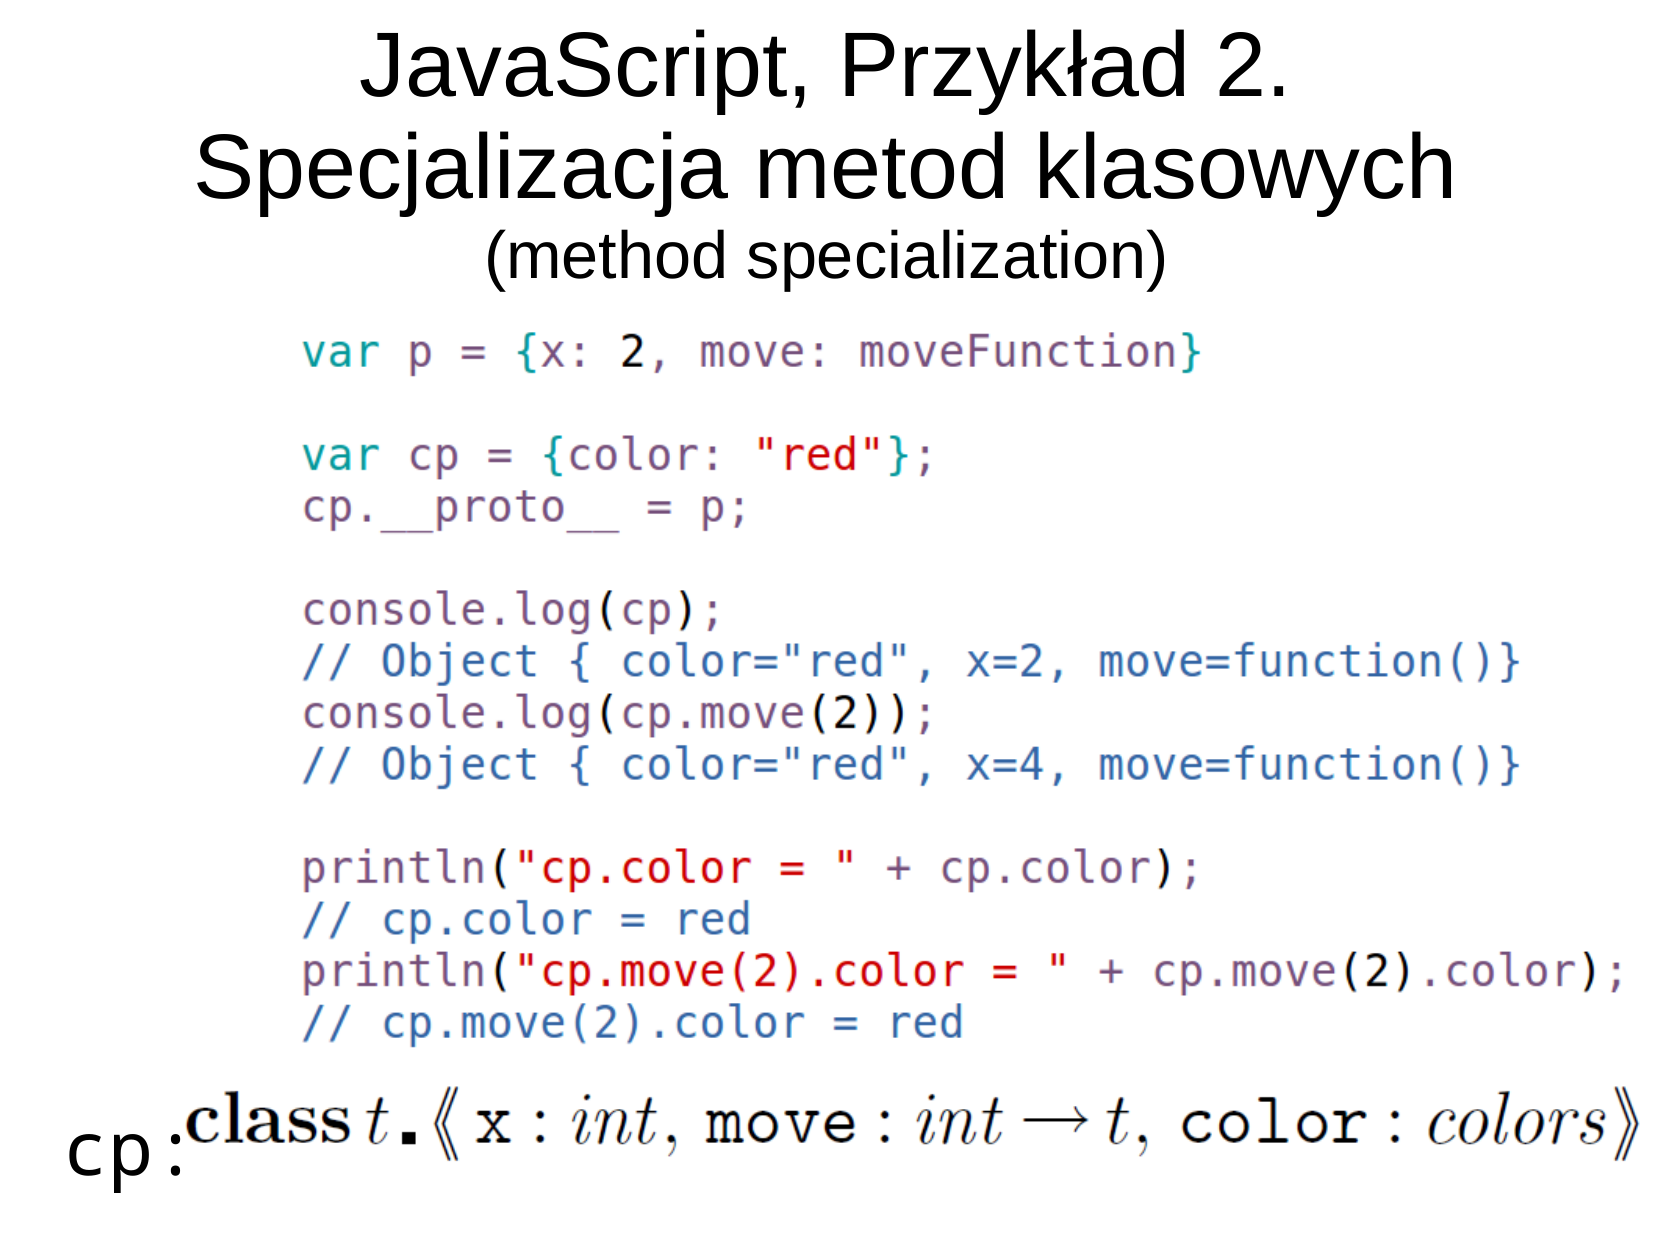

# JavaScript, Przykład 2. Specjalizacja metod klasowych (method specialization)
cp: